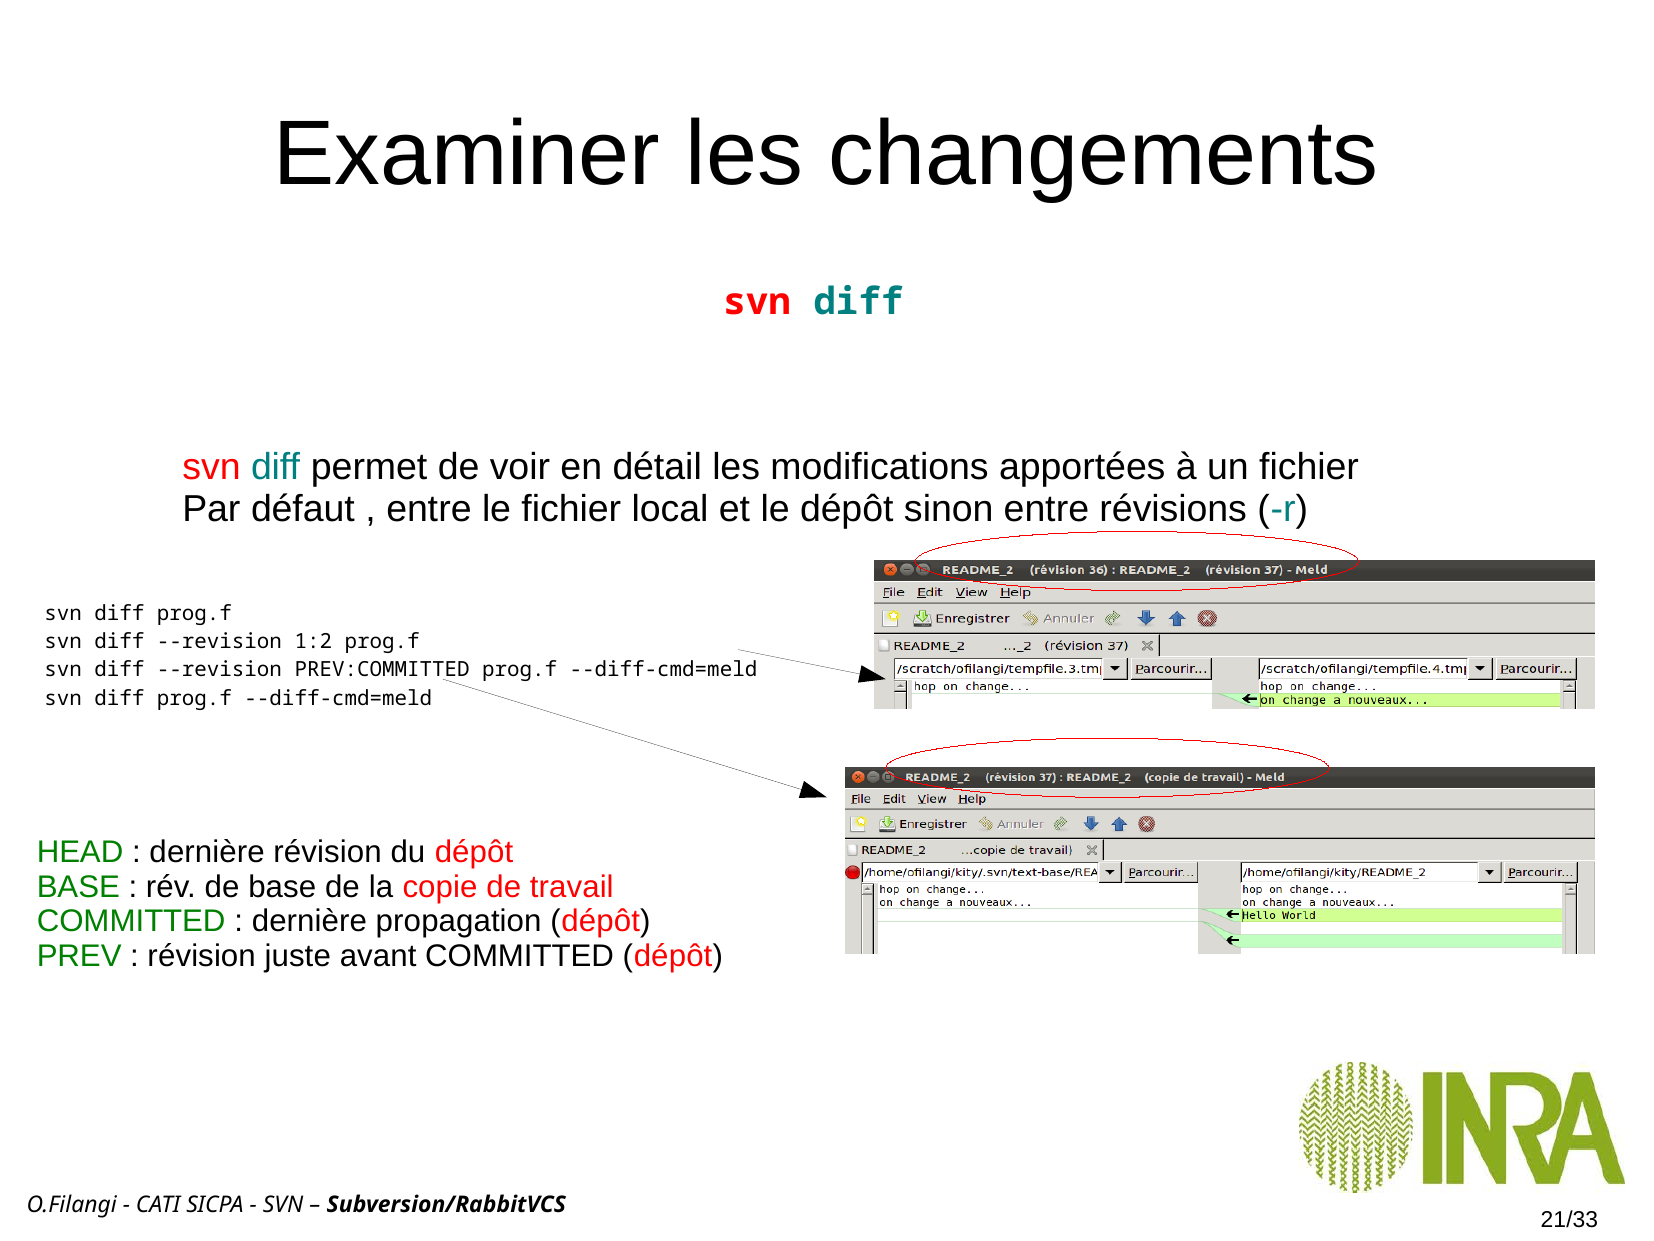

# Examiner les changements
svn diff
svn diff permet de voir en détail les modifications apportées à un fichier
Par défaut , entre le fichier local et le dépôt sinon entre révisions (-r)
svn diff prog.f
svn diff --revision 1:2 prog.f
svn diff --revision PREV:COMMITTED prog.f --diff-cmd=meld
svn diff prog.f --diff-cmd=meld
HEAD : dernière révision du dépôt
BASE : rév. de base de la copie de travail
COMMITTED : dernière propagation (dépôt)
PREV : révision juste avant COMMITTED (dépôt)
 O.Filangi - CATI SICPA - SVN – Subversion/RabbitVCS